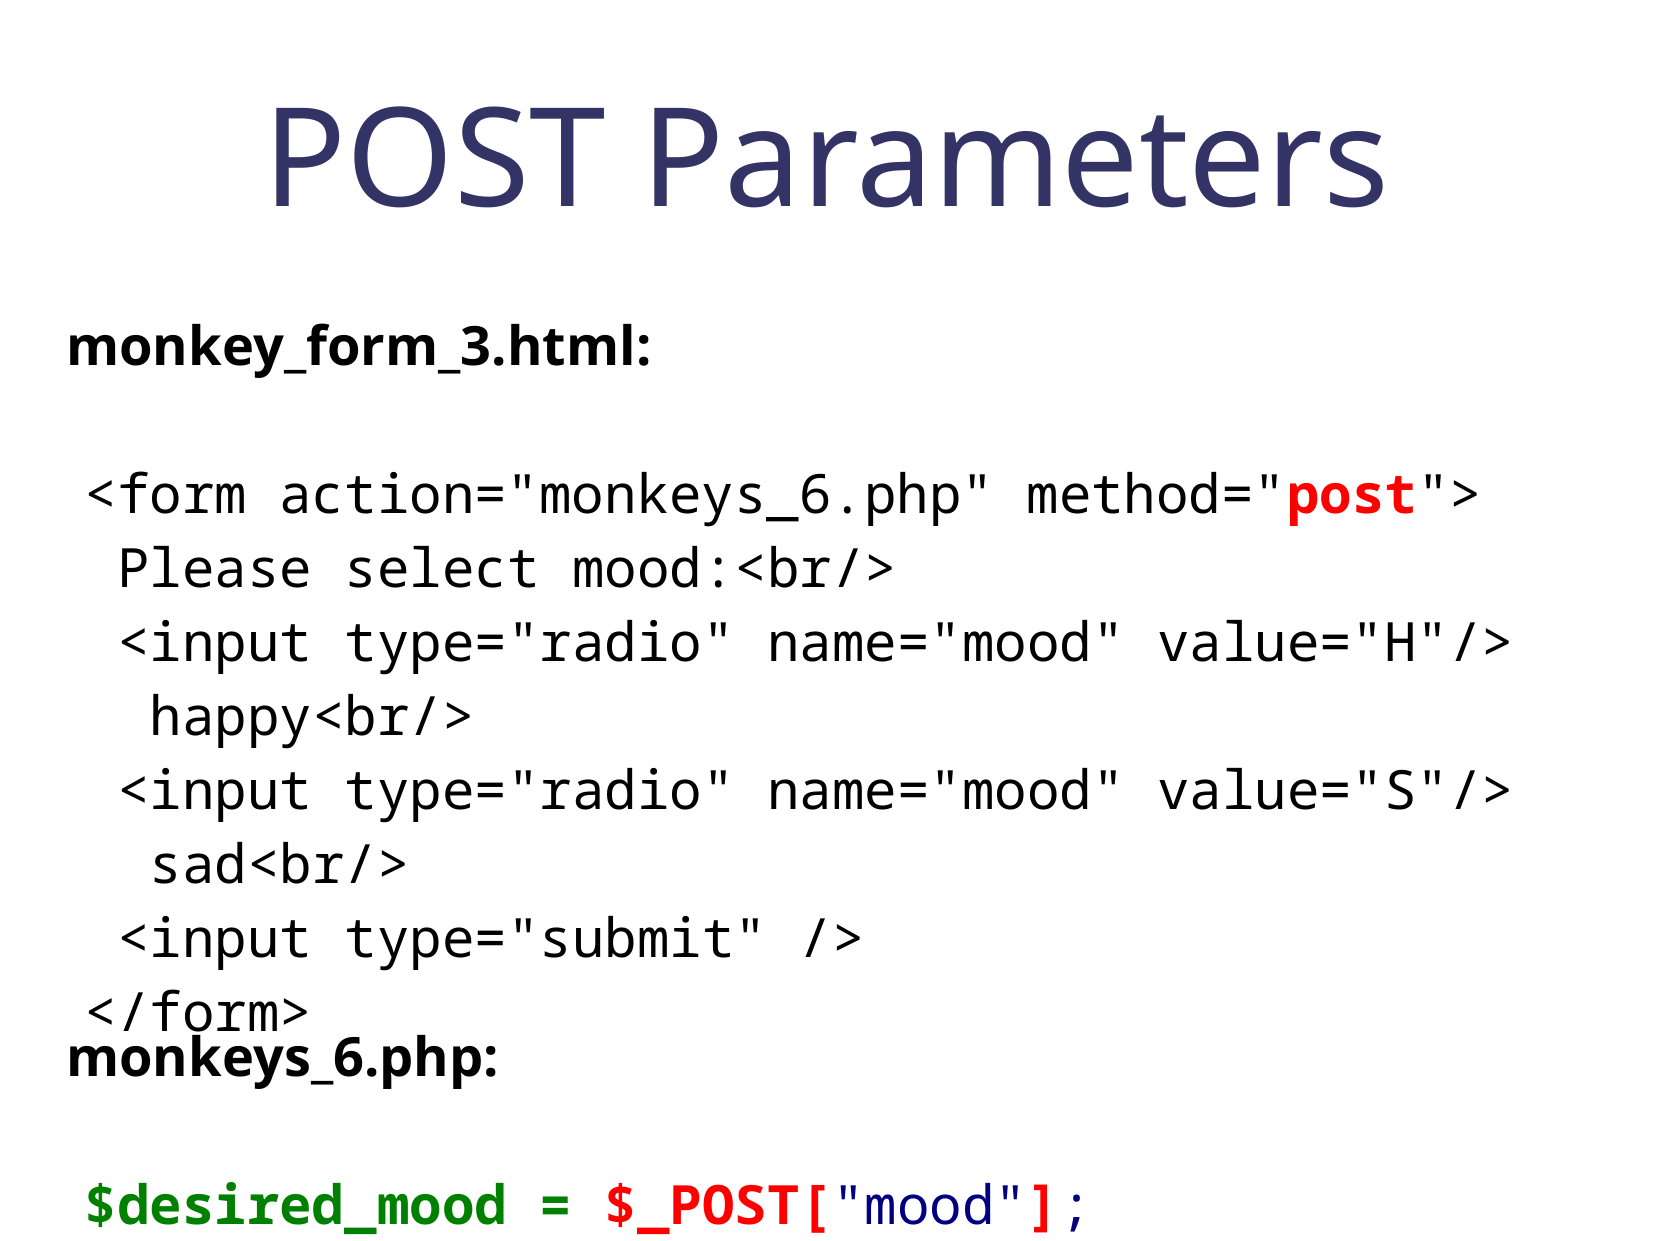

# POST Parameters
 monkey_form_3.html:
 <form action="monkeys_6.php" method="post">
 Please select mood:<br/>
 <input type="radio" name="mood" value="H"/>
 happy<br/>
 <input type="radio" name="mood" value="S"/>
 sad<br/>
 <input type="submit" />
 </form>
 monkeys_6.php:
 $desired_mood = $_POST["mood"];